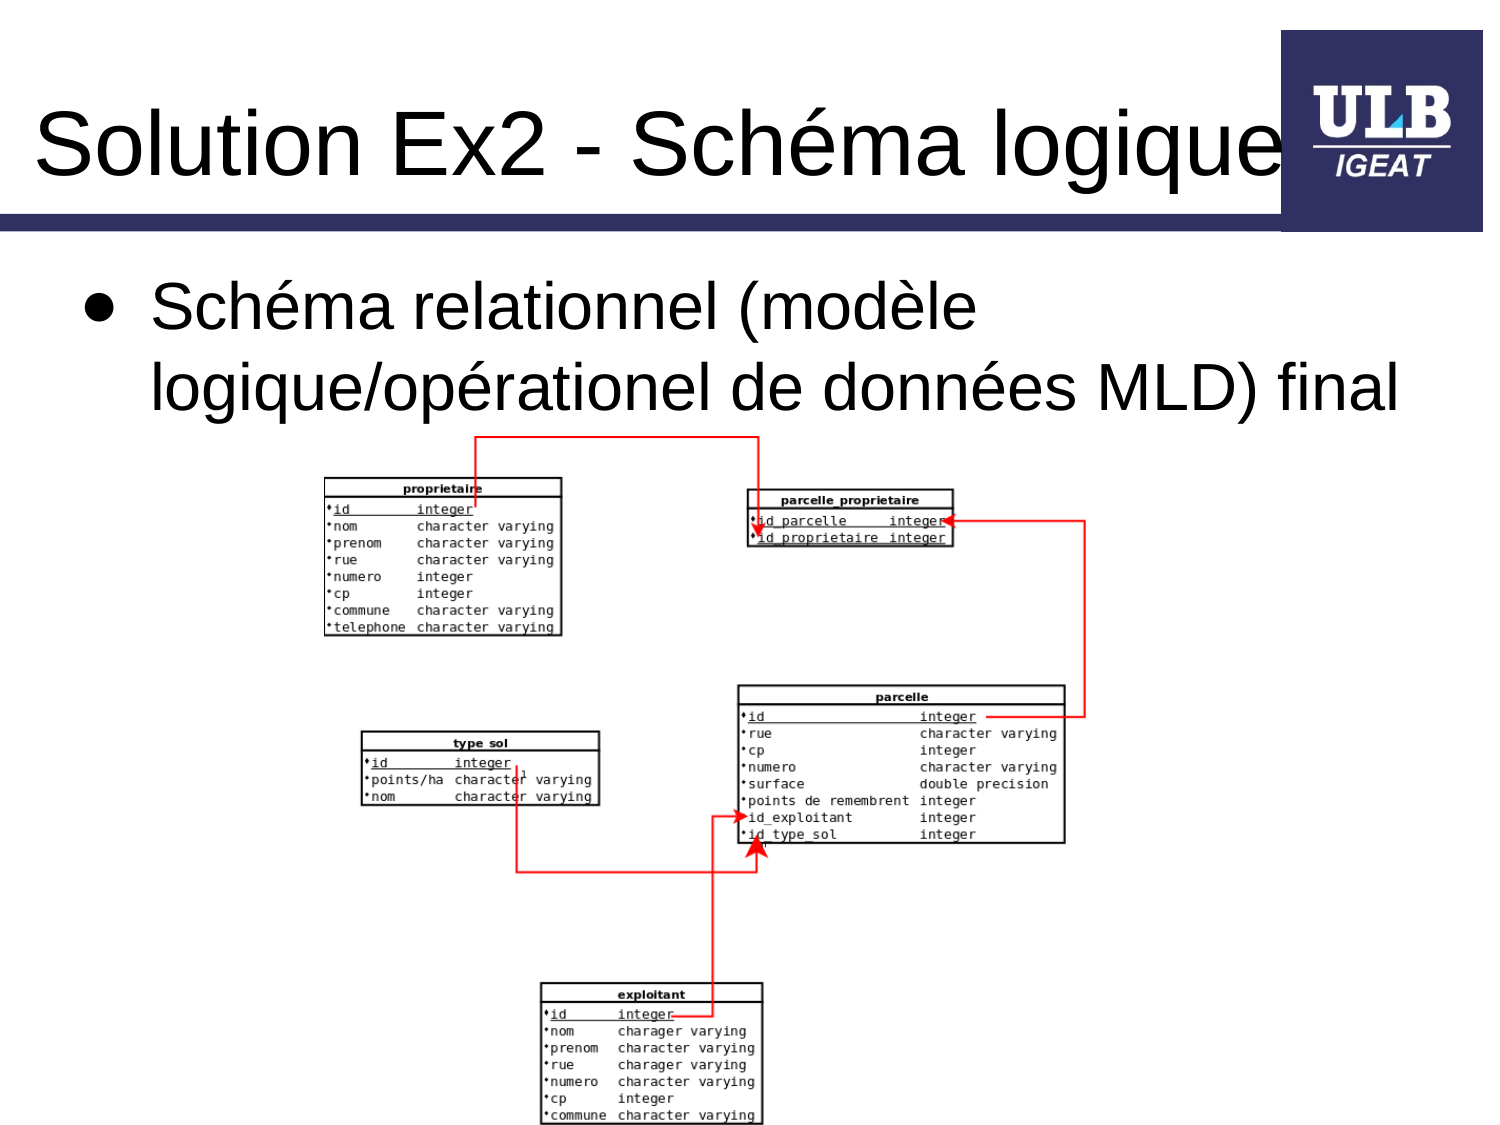

# Solution Ex2 - Schéma logique
Schéma relationnel (modèle logique/opérationel de données MLD) final